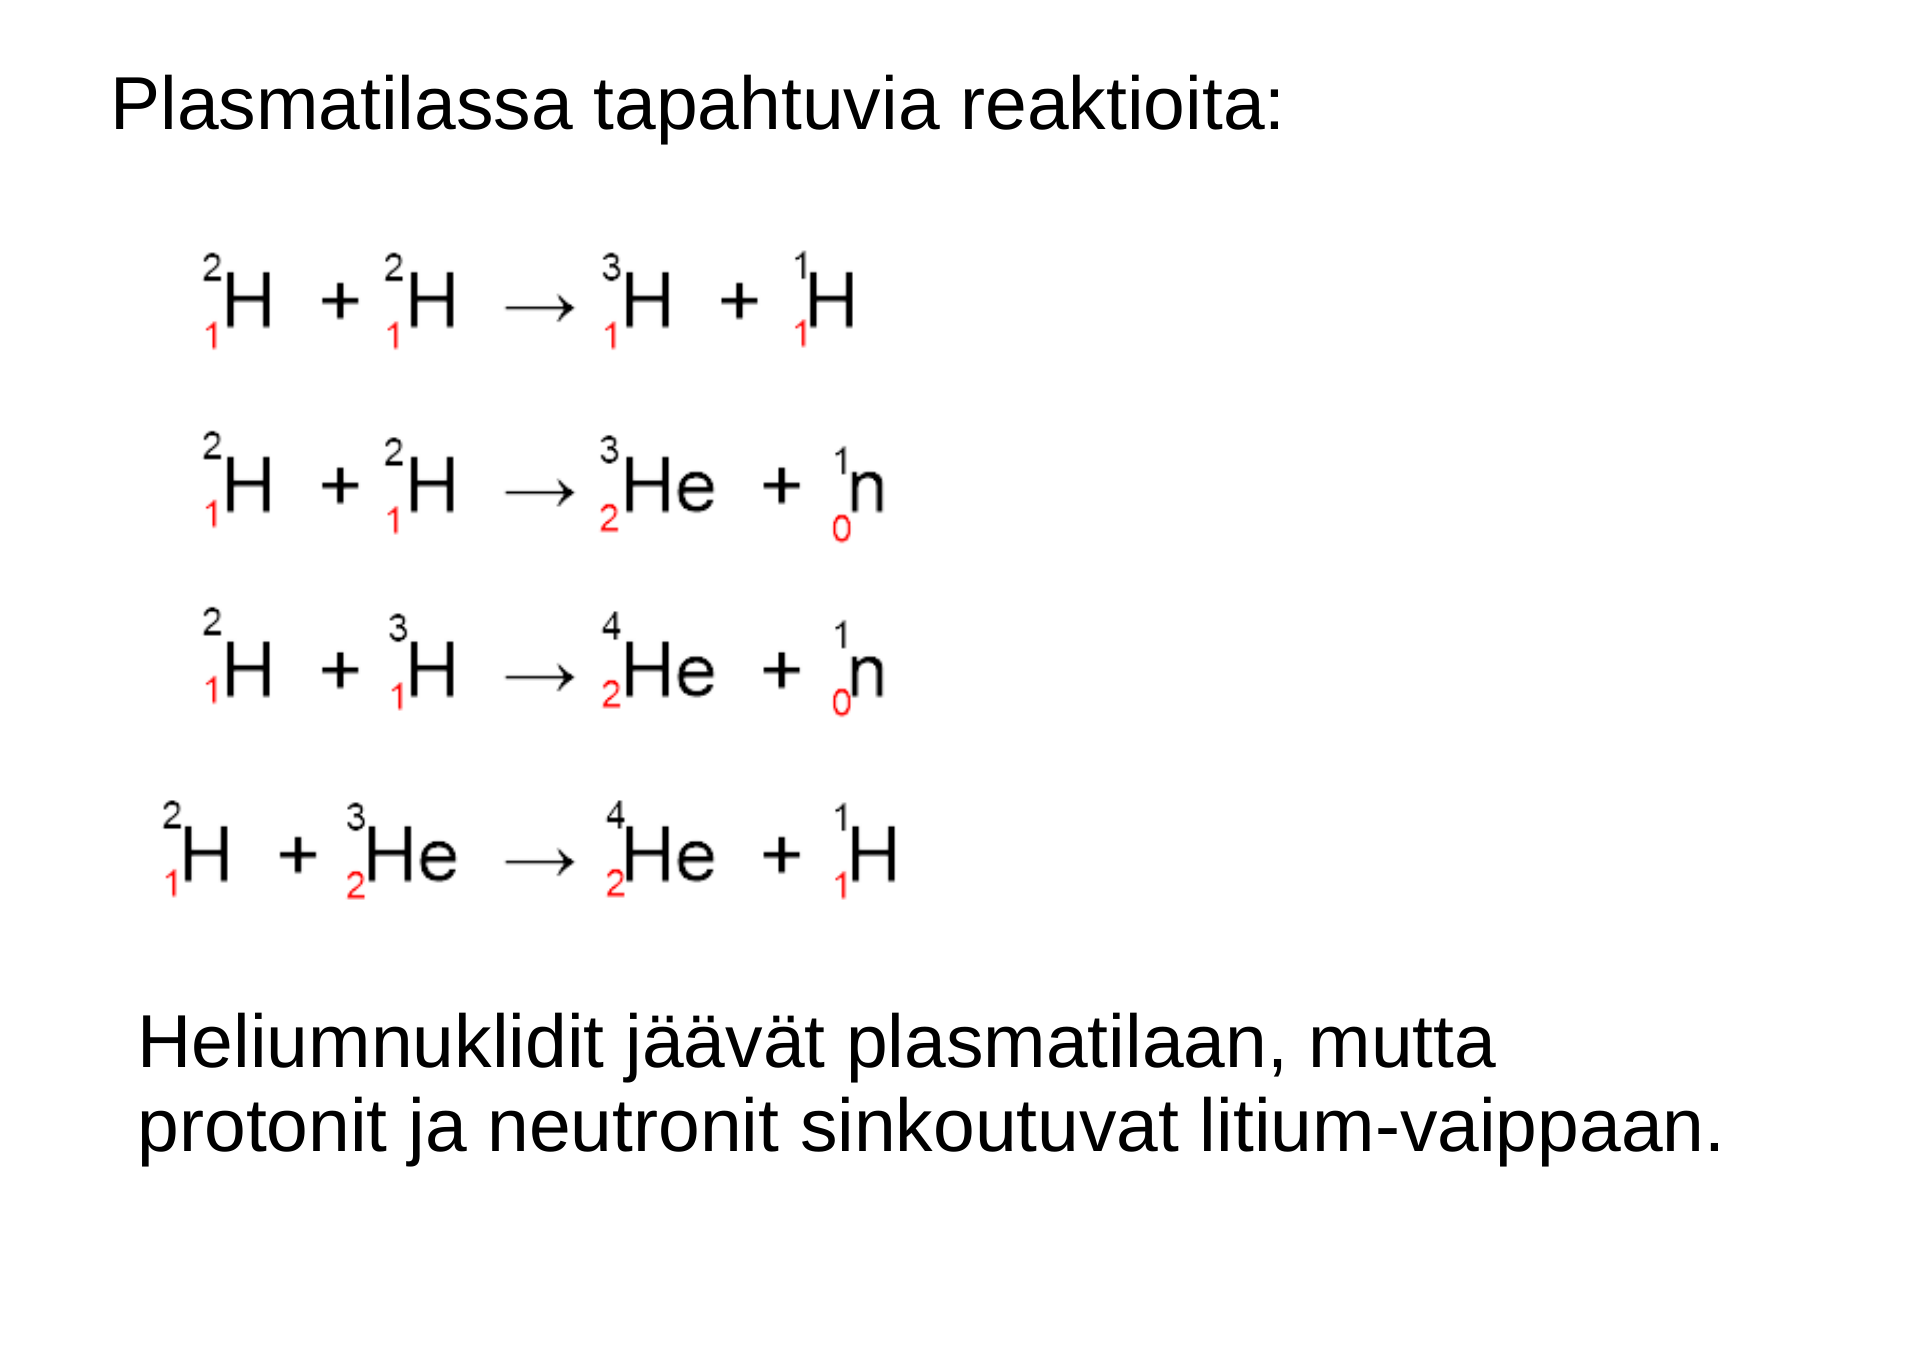

Plasmatilassa tapahtuvia reaktioita:
Heliumnuklidit jäävät plasmatilaan, mutta protonit ja neutronit sinkoutuvat litium-vaippaan.